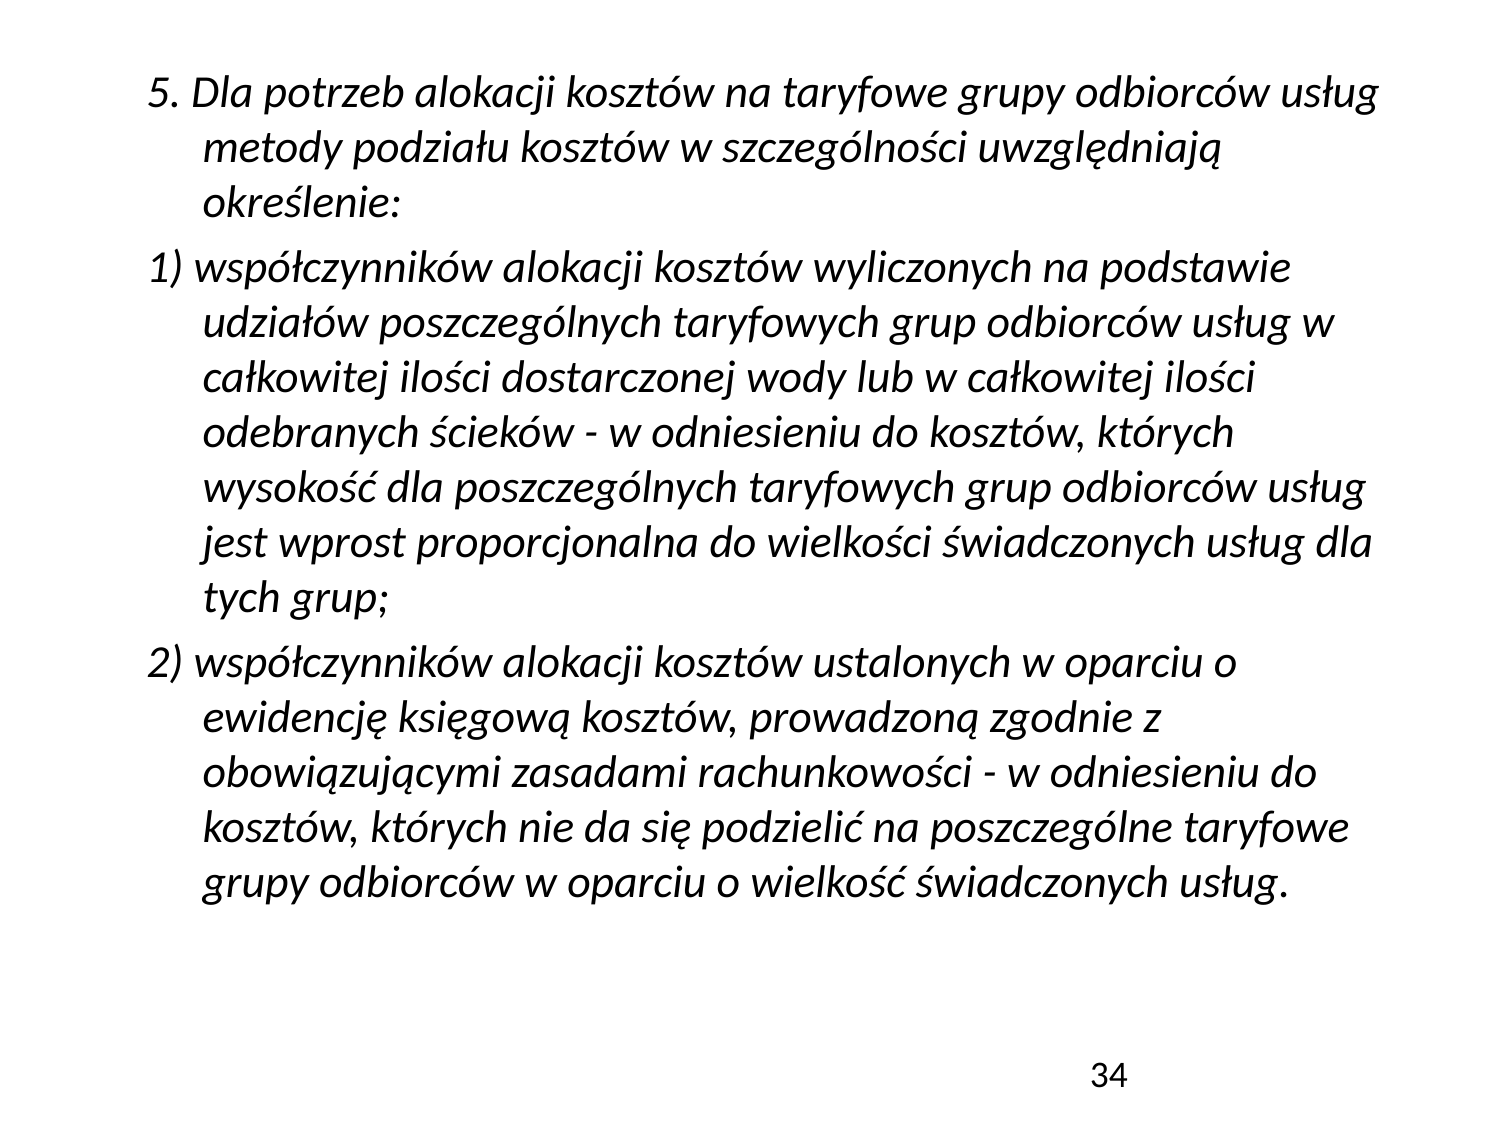

#
5. Dla potrzeb alokacji kosztów na taryfowe grupy odbiorców usług metody podziału kosztów w szczególności uwzględniają określenie:
1) współczynników alokacji kosztów wyliczonych na podstawie udziałów poszczególnych taryfowych grup odbiorców usług w całkowitej ilości dostarczonej wody lub w całkowitej ilości odebranych ścieków - w odniesieniu do kosztów, których wysokość dla poszczególnych taryfowych grup odbiorców usług jest wprost proporcjonalna do wielkości świadczonych usług dla tych grup;
2) współczynników alokacji kosztów ustalonych w oparciu o ewidencję księgową kosztów, prowadzoną zgodnie z obowiązującymi zasadami rachunkowości - w odniesieniu do kosztów, których nie da się podzielić na poszczególne taryfowe grupy odbiorców w oparciu o wielkość świadczonych usług.